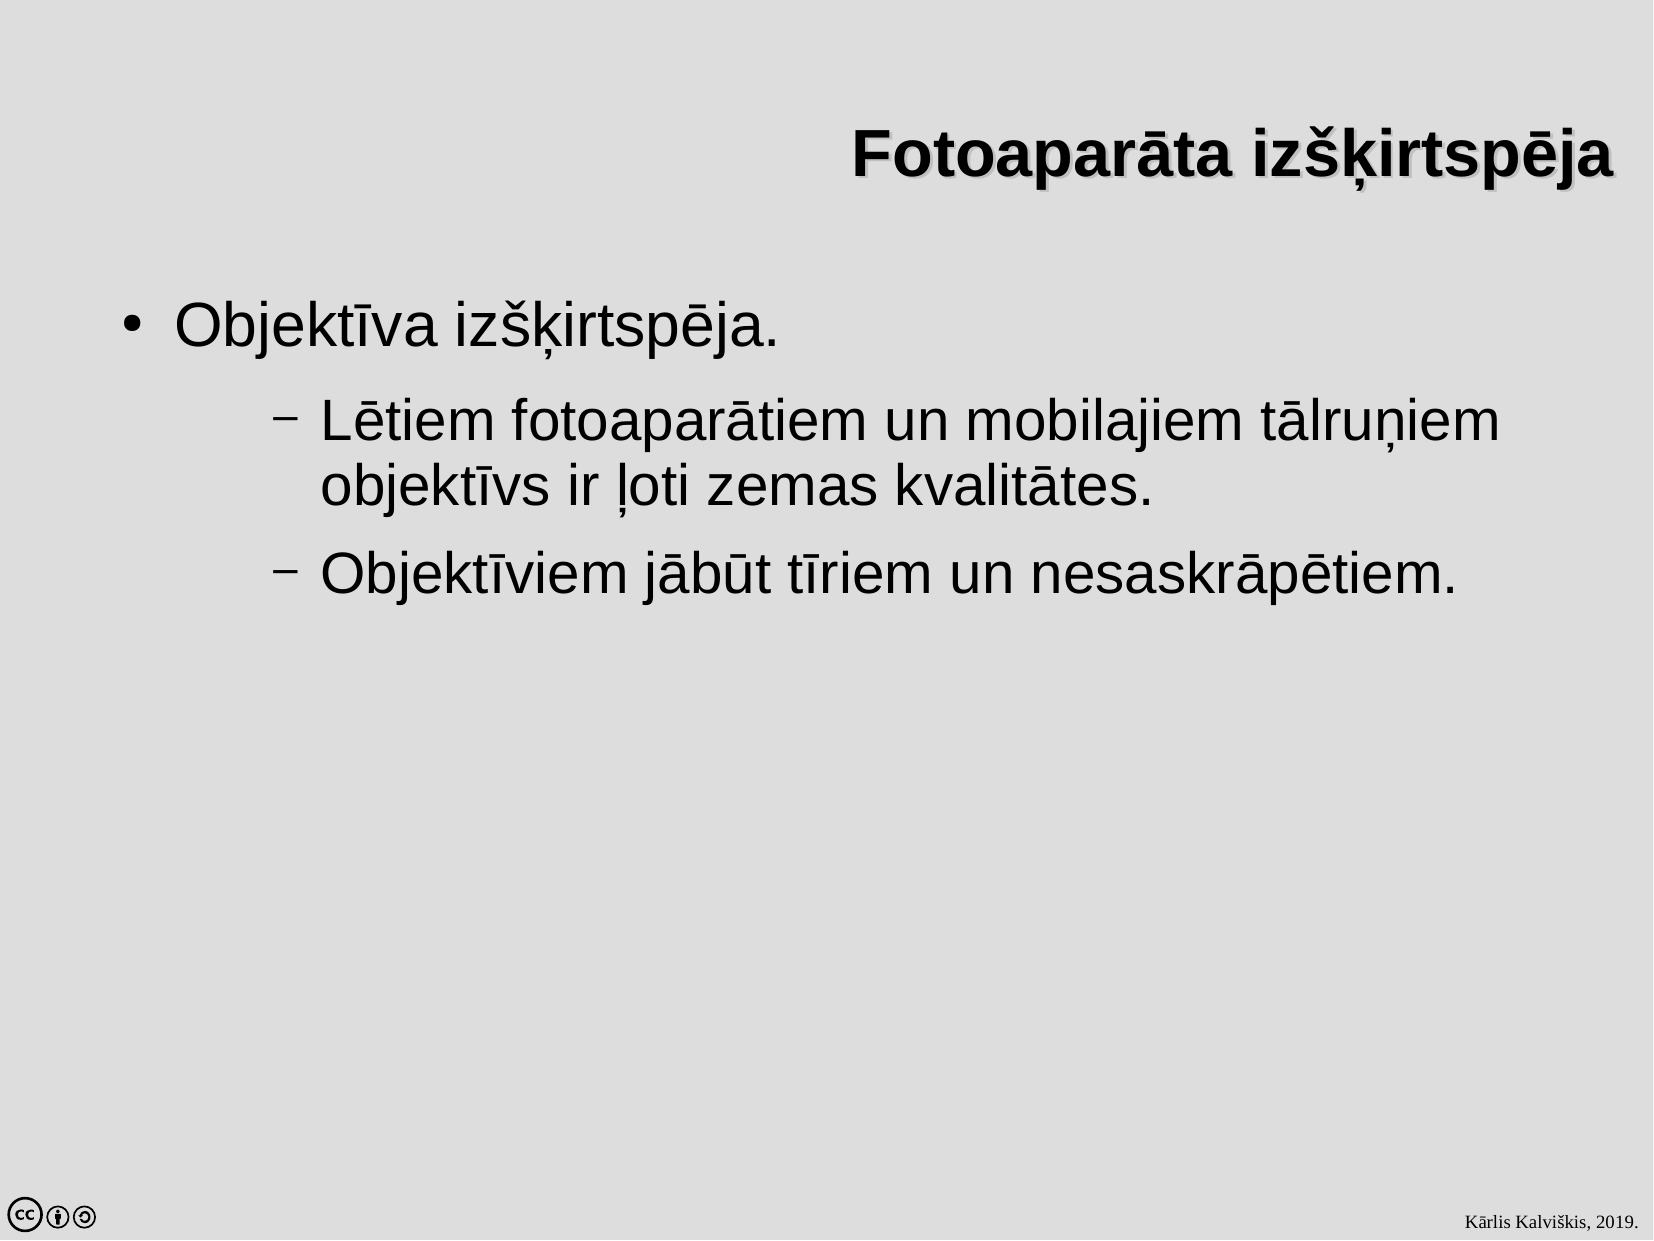

# Fotoaparāta izšķirtspēja
Objektīva izšķirtspēja.
Lētiem fotoaparātiem un mobilajiem tālruņiem objektīvs ir ļoti zemas kvalitātes.
Objektīviem jābūt tīriem un nesaskrāpētiem.